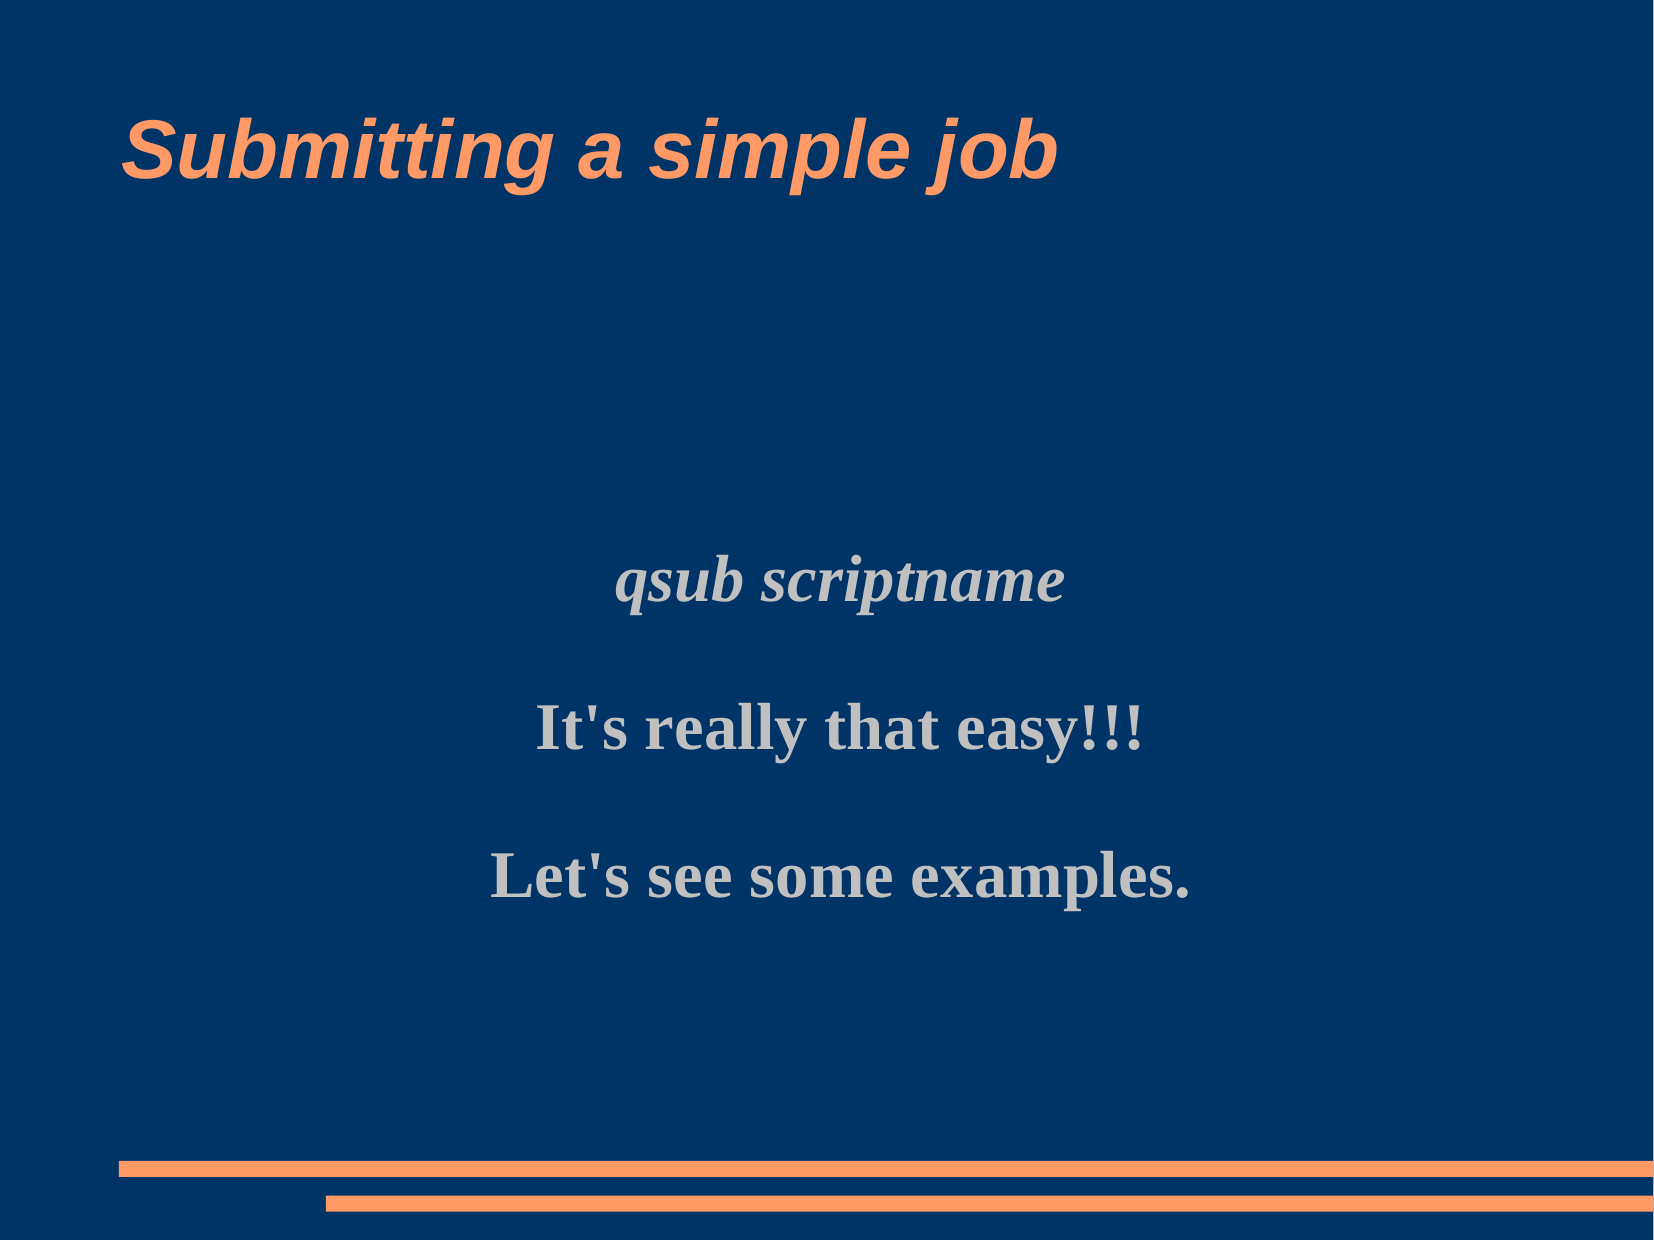

# Submitting a simple job
qsub scriptname
It's really that easy!!!
Let's see some examples.